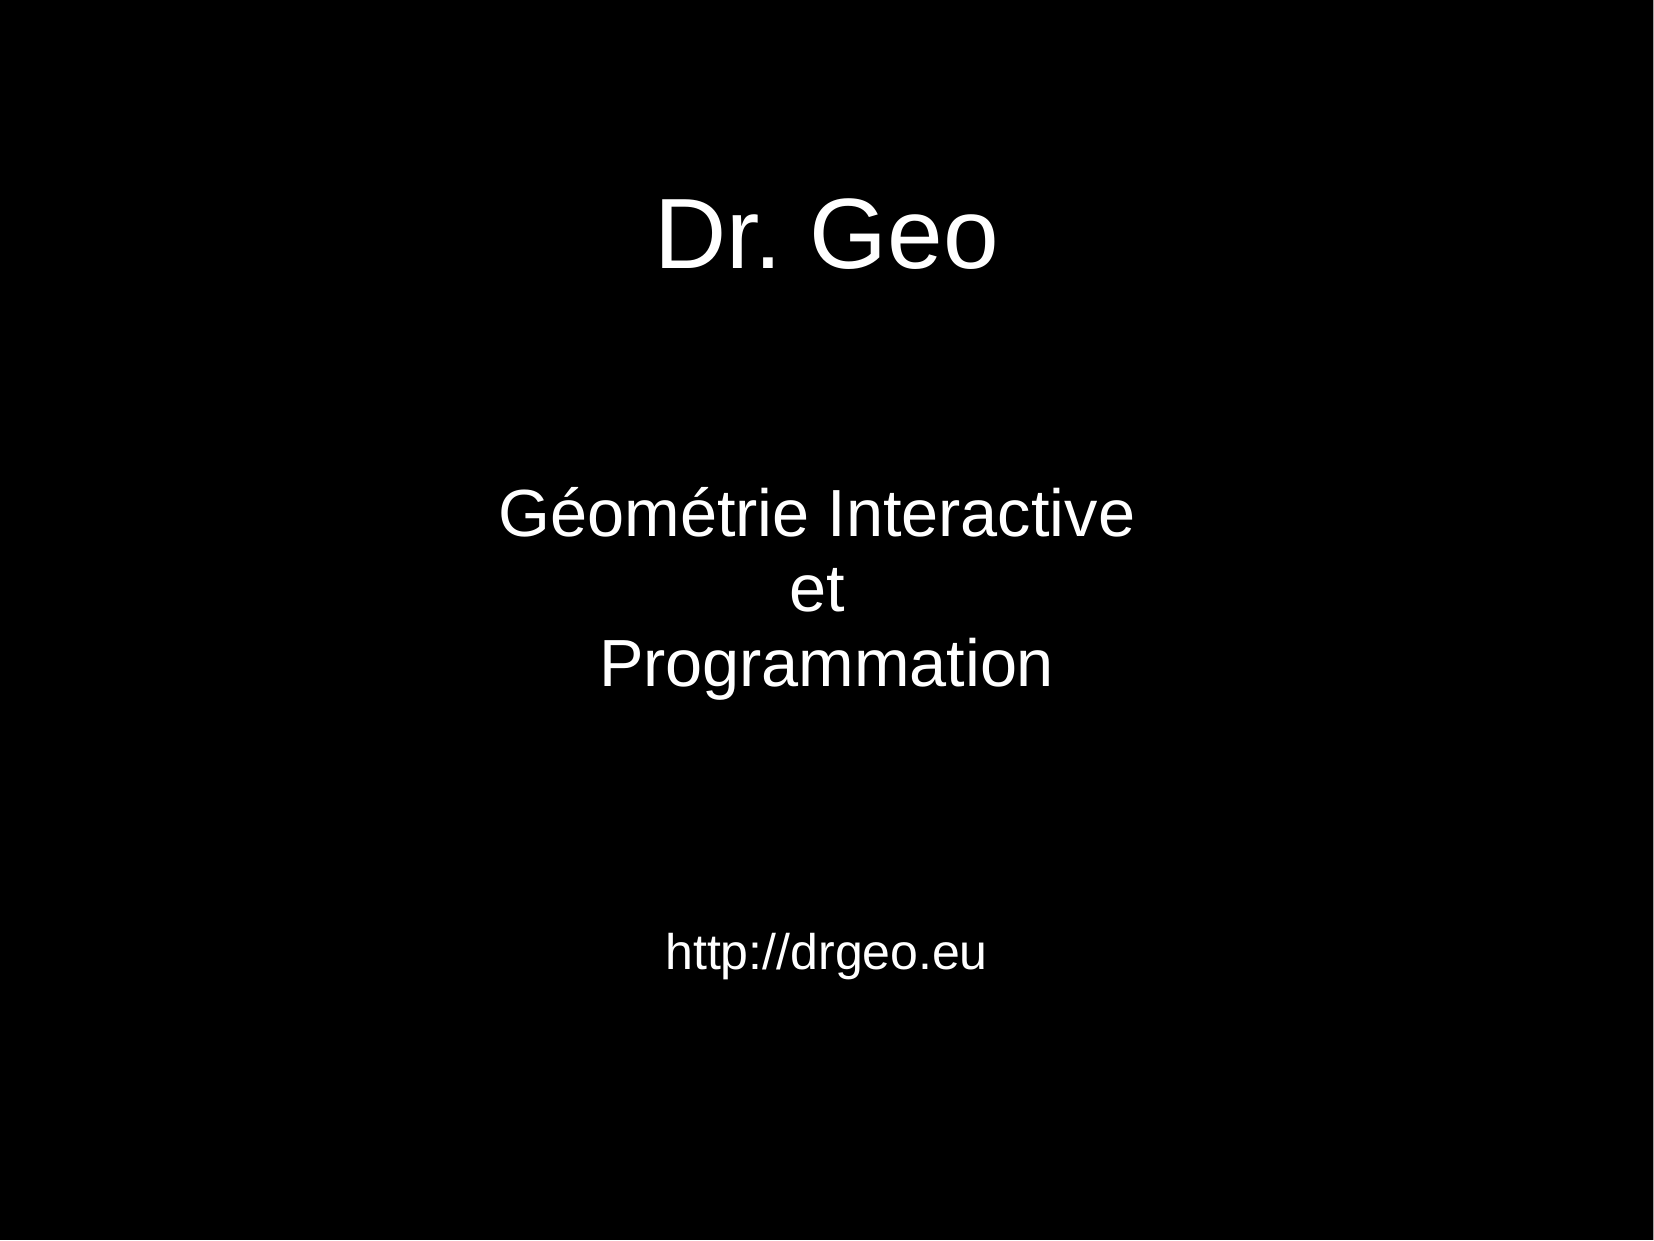

# Dr. Geo
Géométrie Interactive
et
Programmation
http://drgeo.eu